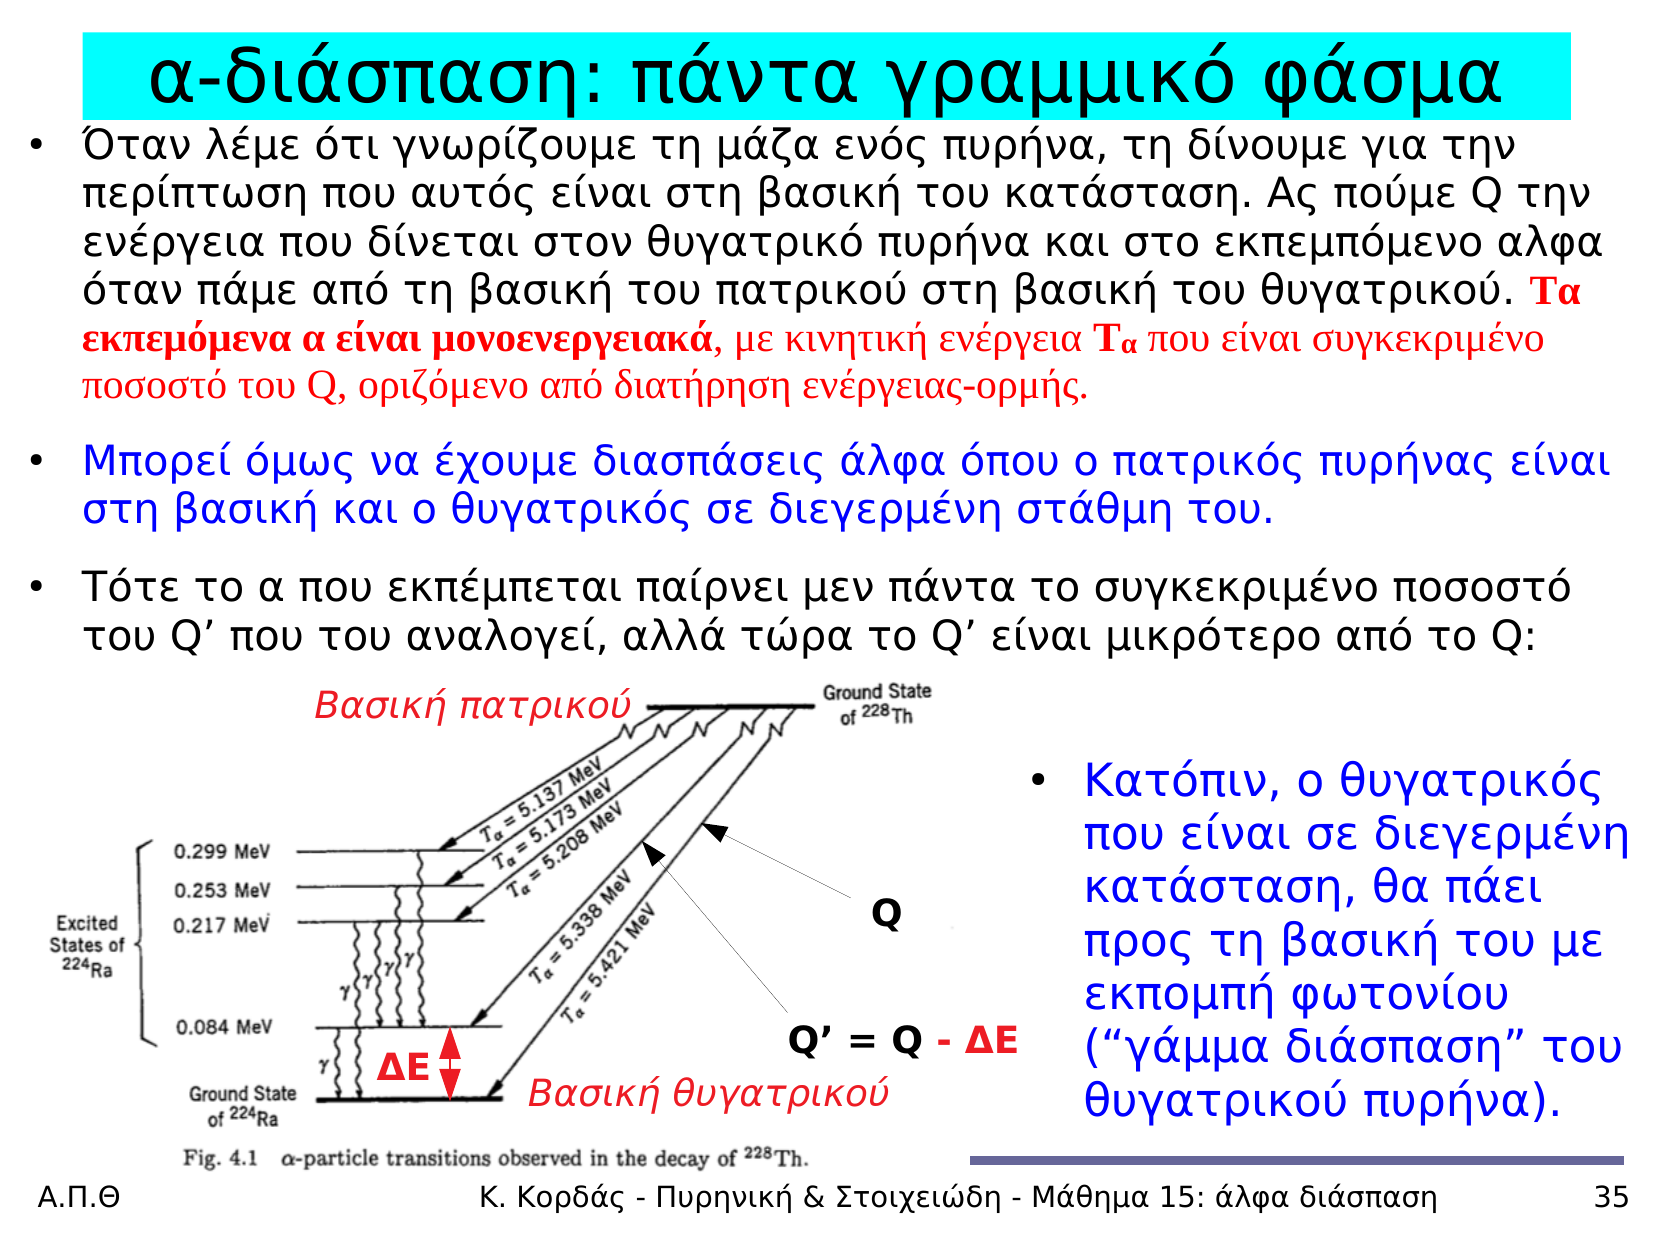

# α-διάσπαση: πάντα γραμμικό φάσμα
Όταν λέμε ότι γνωρίζουμε τη μάζα ενός πυρήνα, τη δίνουμε για την περίπτωση που αυτός είναι στη βασική του κατάσταση. Ας πούμε Q την ενέργεια που δίνεται στον θυγατρικό πυρήνα και στο εκπεμπόμενο αλφα όταν πάμε από τη βασική του πατρικού στη βασική του θυγατρικού. Τα εκπεμόμενα α είναι μονοενεργειακά, με κινητική ενέργεια Τα που είναι συγκεκριμένο ποσοστό του Q, οριζόμενο από διατήρηση ενέργειας-ορμής.
Μπορεί όμως να έχουμε διασπάσεις άλφα όπου ο πατρικός πυρήνας είναι στη βασική και ο θυγατρικός σε διεγερμένη στάθμη του.
Τότε το α που εκπέμπεται παίρνει μεν πάντα το συγκεκριμένο ποσοστό του Q’ που του αναλογεί, αλλά τώρα το Q’ είναι μικρότερο από το Q:
Βασική πατρικού
Κατόπιν, ο θυγατρικός που είναι σε διεγερμένη κατάσταση, θα πάει προς τη βασική του με εκπομπή φωτονίου (“γάμμα διάσπαση” του θυγατρικού πυρήνα).
Q
Q’ = Q - ΔΕ
ΔΕ
Βασική θυγατρικού
Α.Π.Θ
Κ. Κορδάς - Πυρηνική & Στοιχειώδη - Μάθημα 15: άλφα διάσπαση
35